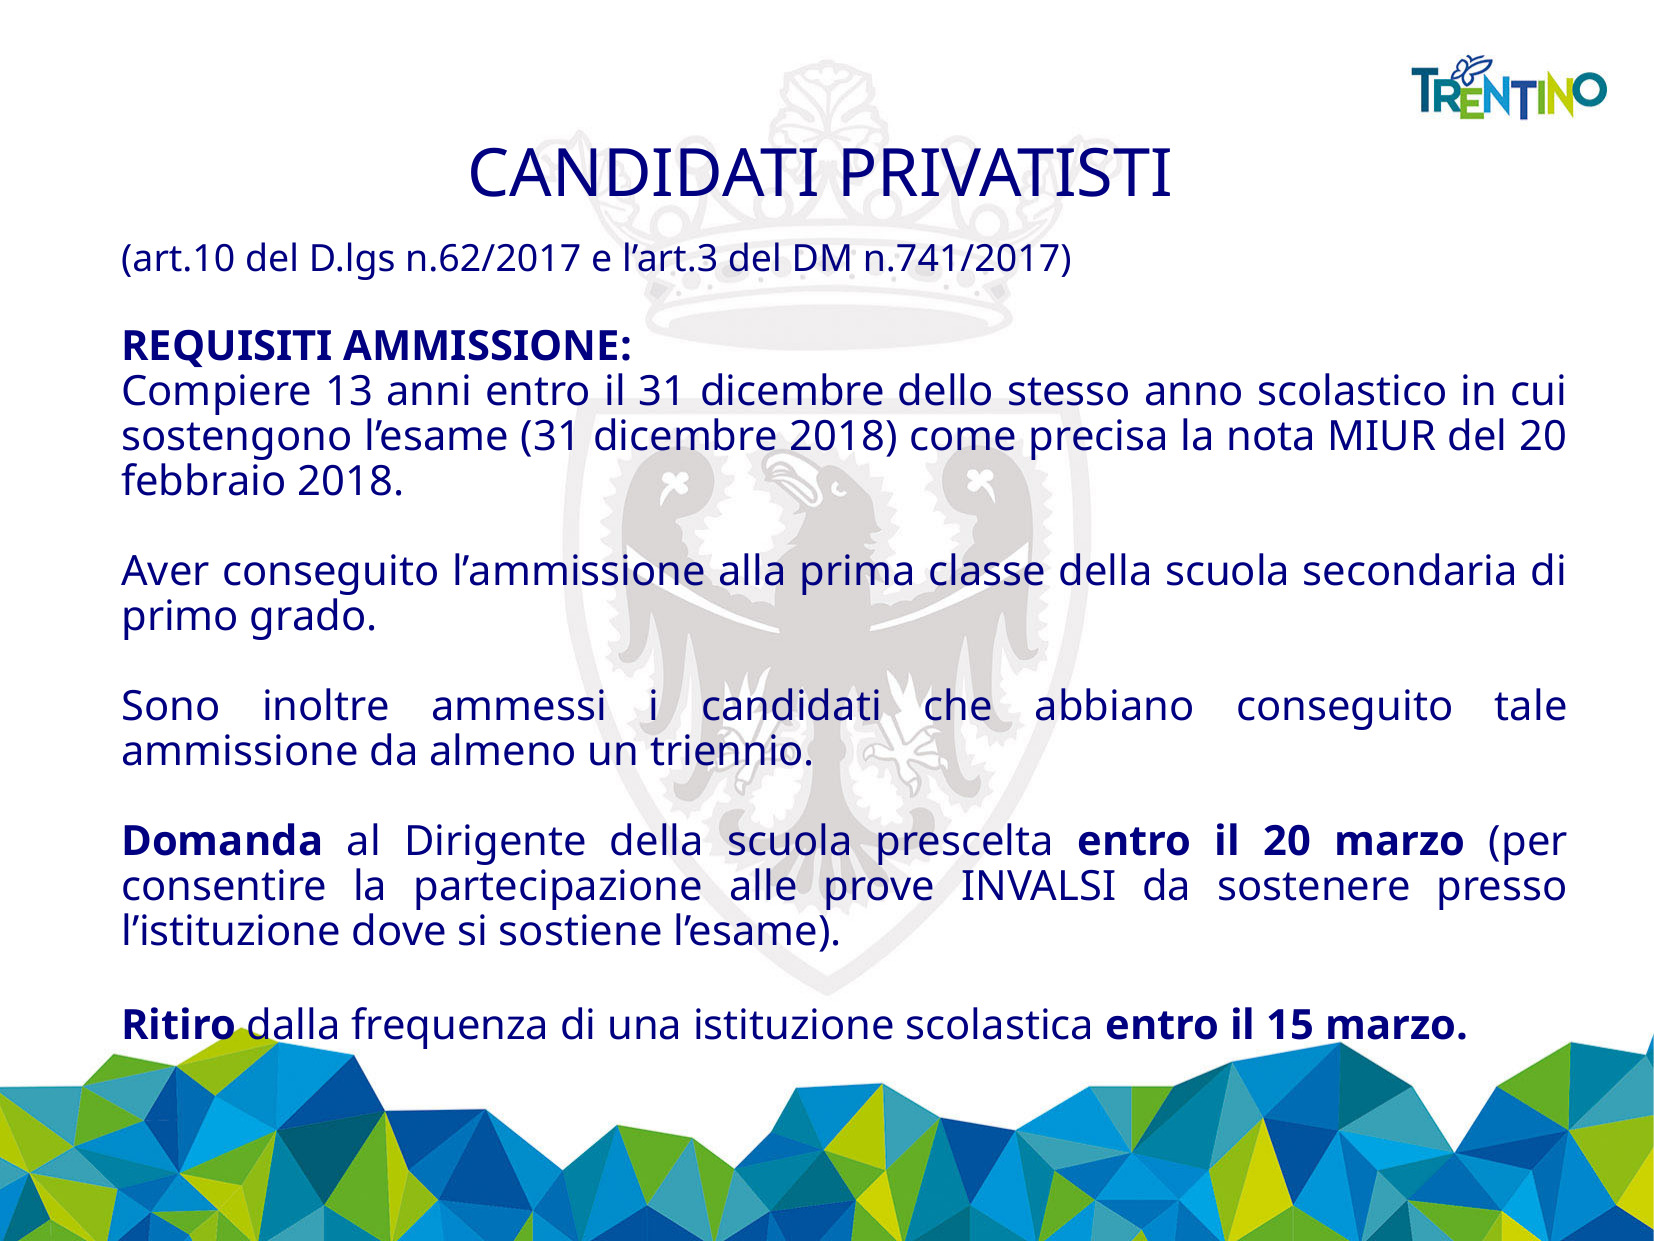

CANDIDATI PRIVATISTI
(art.10 del D.lgs n.62/2017 e l’art.3 del DM n.741/2017)
REQUISITI AMMISSIONE:
Compiere 13 anni entro il 31 dicembre dello stesso anno scolastico in cui sostengono l’esame (31 dicembre 2018) come precisa la nota MIUR del 20 febbraio 2018.
Aver conseguito l’ammissione alla prima classe della scuola secondaria di primo grado.
Sono inoltre ammessi i candidati che abbiano conseguito tale ammissione da almeno un triennio.
Domanda al Dirigente della scuola prescelta entro il 20 marzo (per consentire la partecipazione alle prove INVALSI da sostenere presso l’istituzione dove si sostiene l’esame).
Ritiro dalla frequenza di una istituzione scolastica entro il 15 marzo.